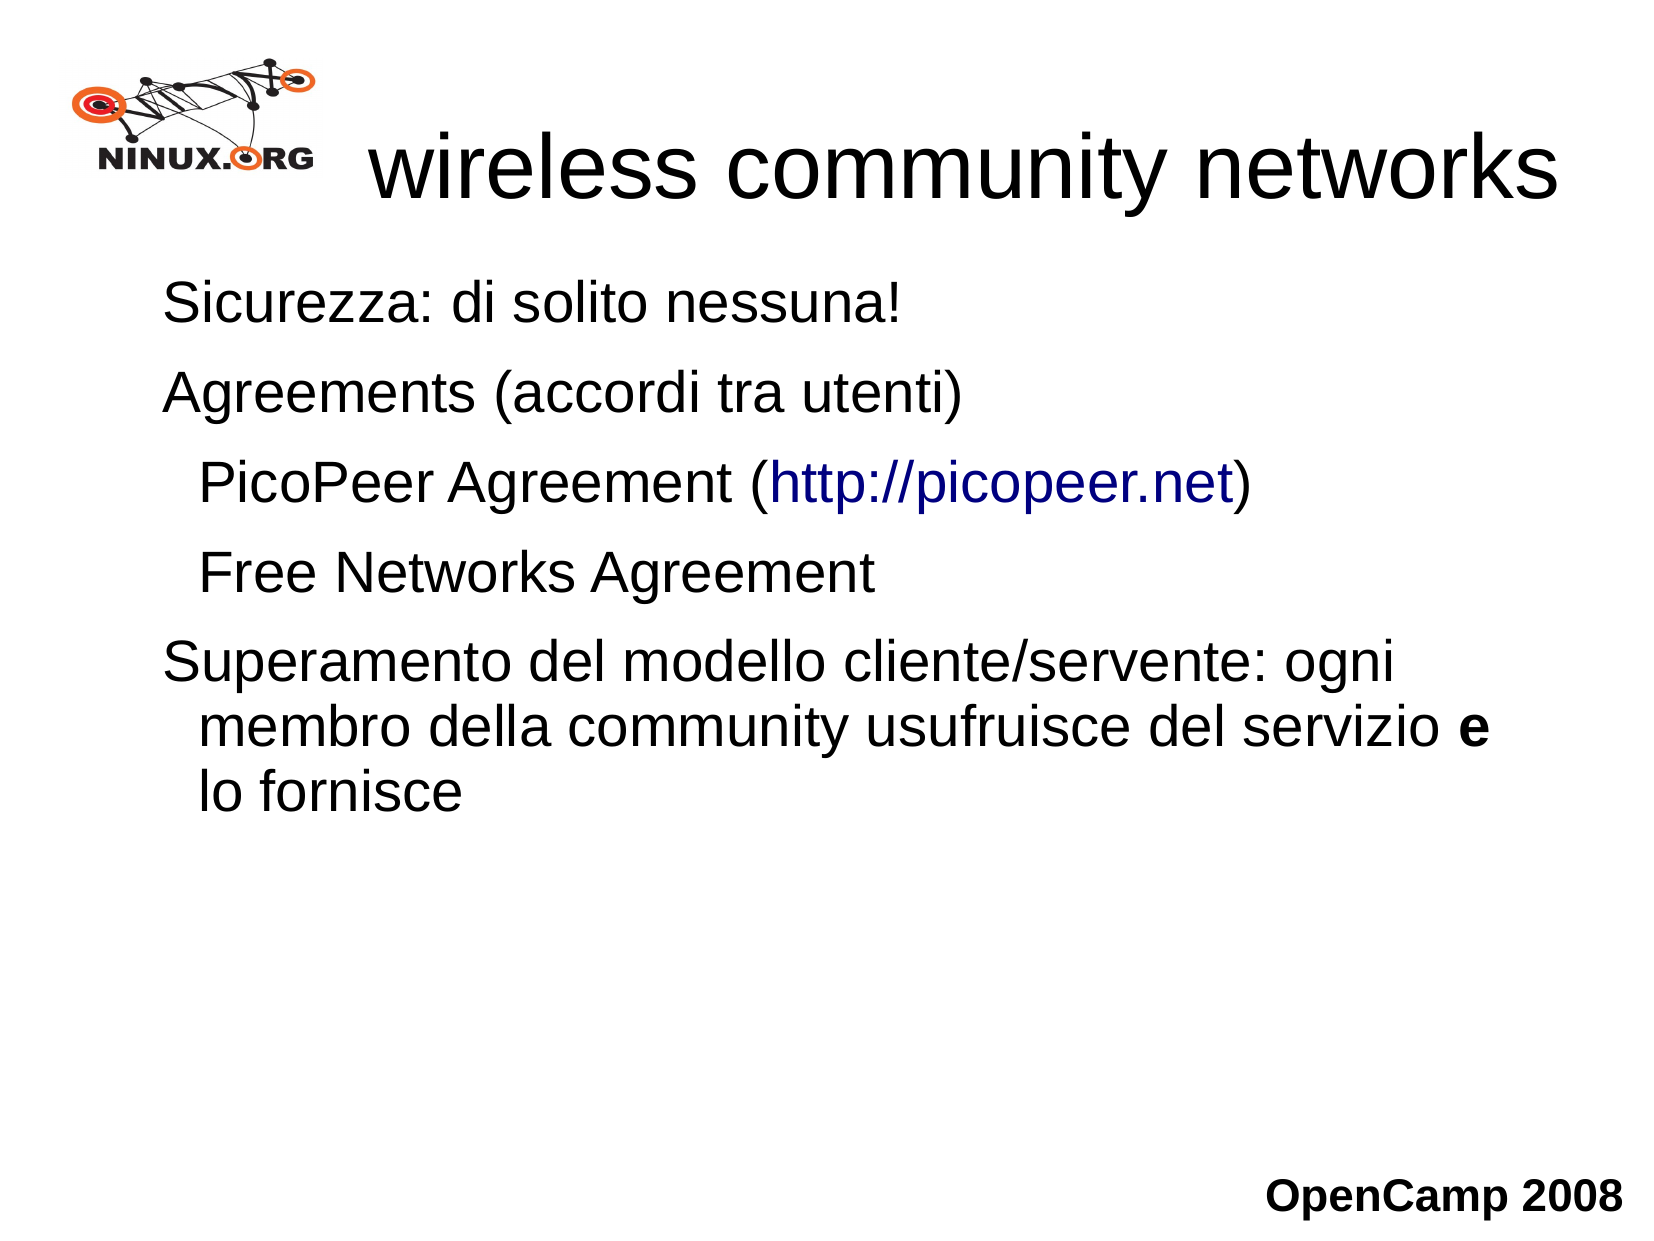

# wireless community networks
Sicurezza: di solito nessuna!
Agreements (accordi tra utenti)
PicoPeer Agreement (http://picopeer.net)
Free Networks Agreement
Superamento del modello cliente/servente: ogni membro della community usufruisce del servizio e lo fornisce
 OpenCamp 2008